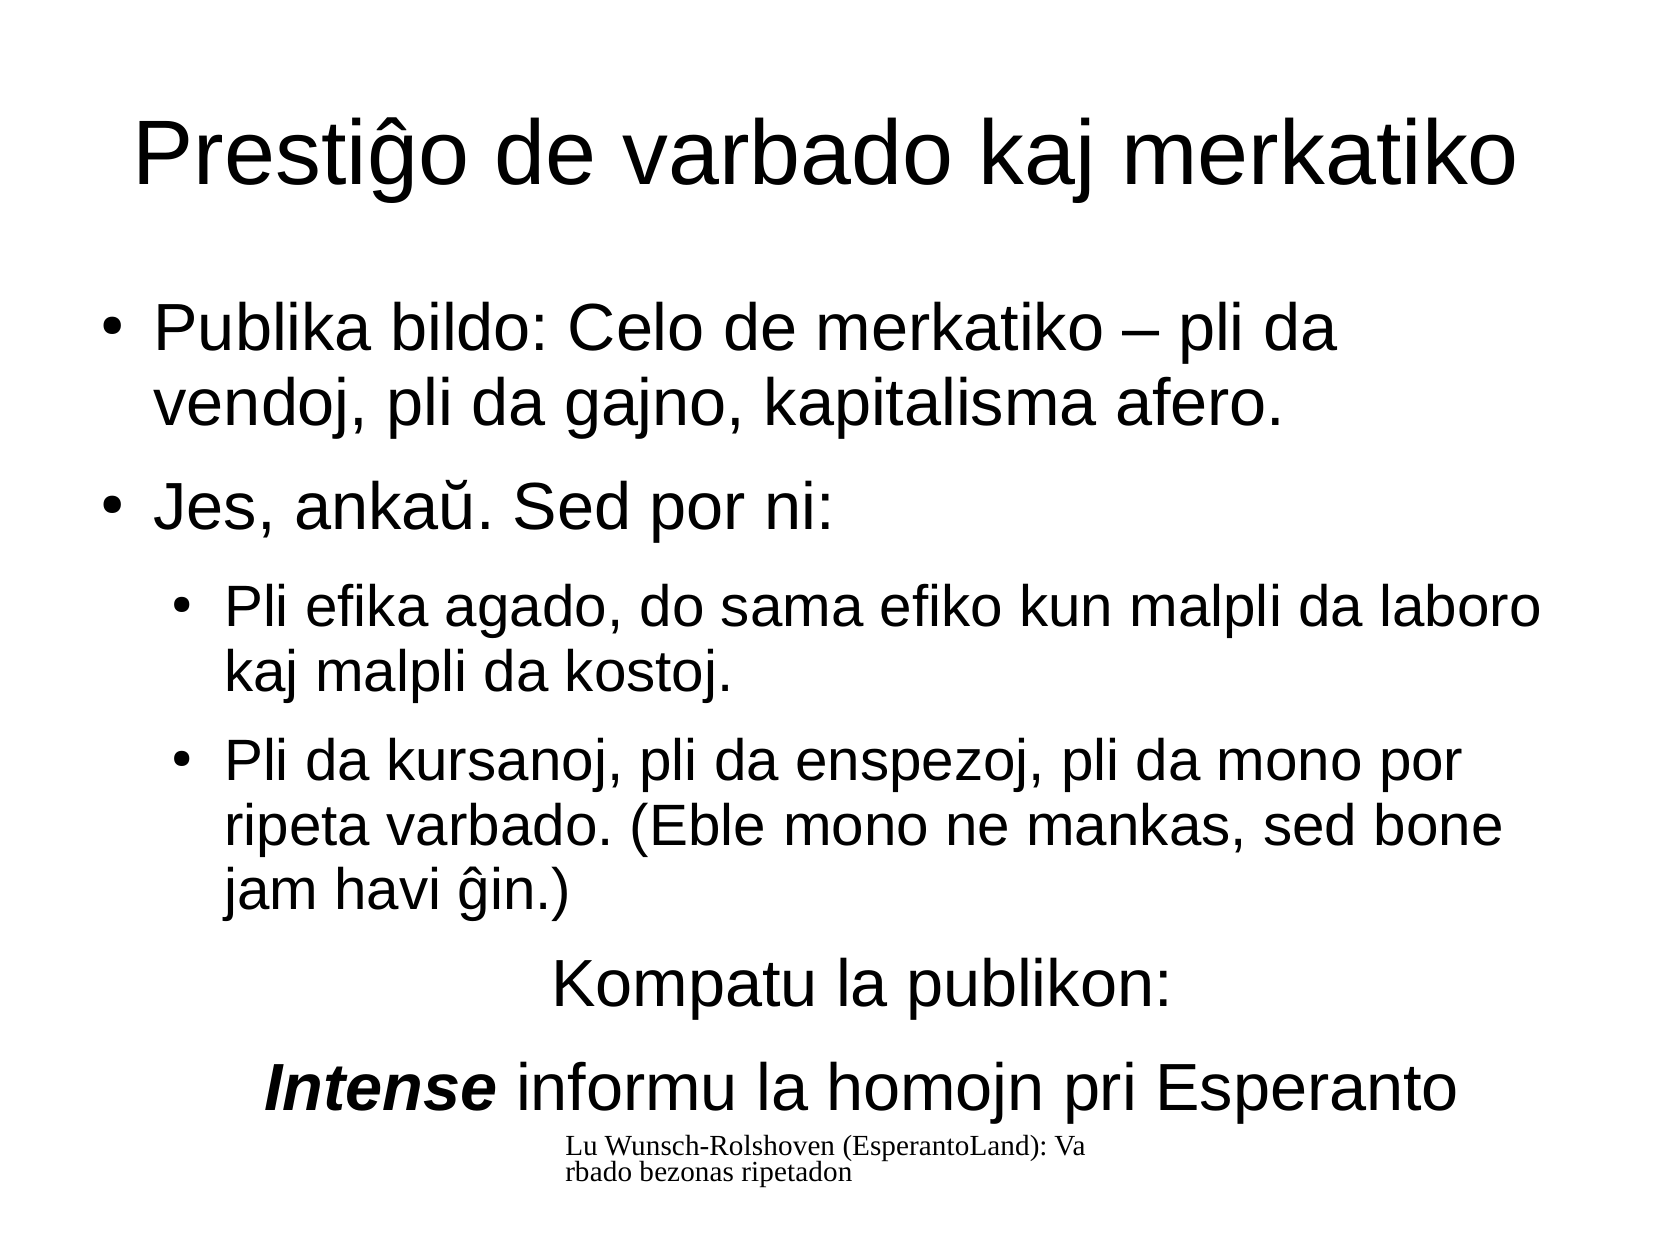

# Prestiĝo de varbado kaj merkatiko
Publika bildo: Celo de merkatiko – pli da vendoj, pli da gajno, kapitalisma afero.
Jes, ankaŭ. Sed por ni:
Pli efika agado, do sama efiko kun malpli da laboro kaj malpli da kostoj.
Pli da kursanoj, pli da enspezoj, pli da mono por ripeta varbado. (Eble mono ne mankas, sed bone jam havi ĝin.)
Kompatu la publikon:
Intense informu la homojn pri Esperanto
Lu Wunsch-Rolshoven (EsperantoLand): Varbado bezonas ripetadon